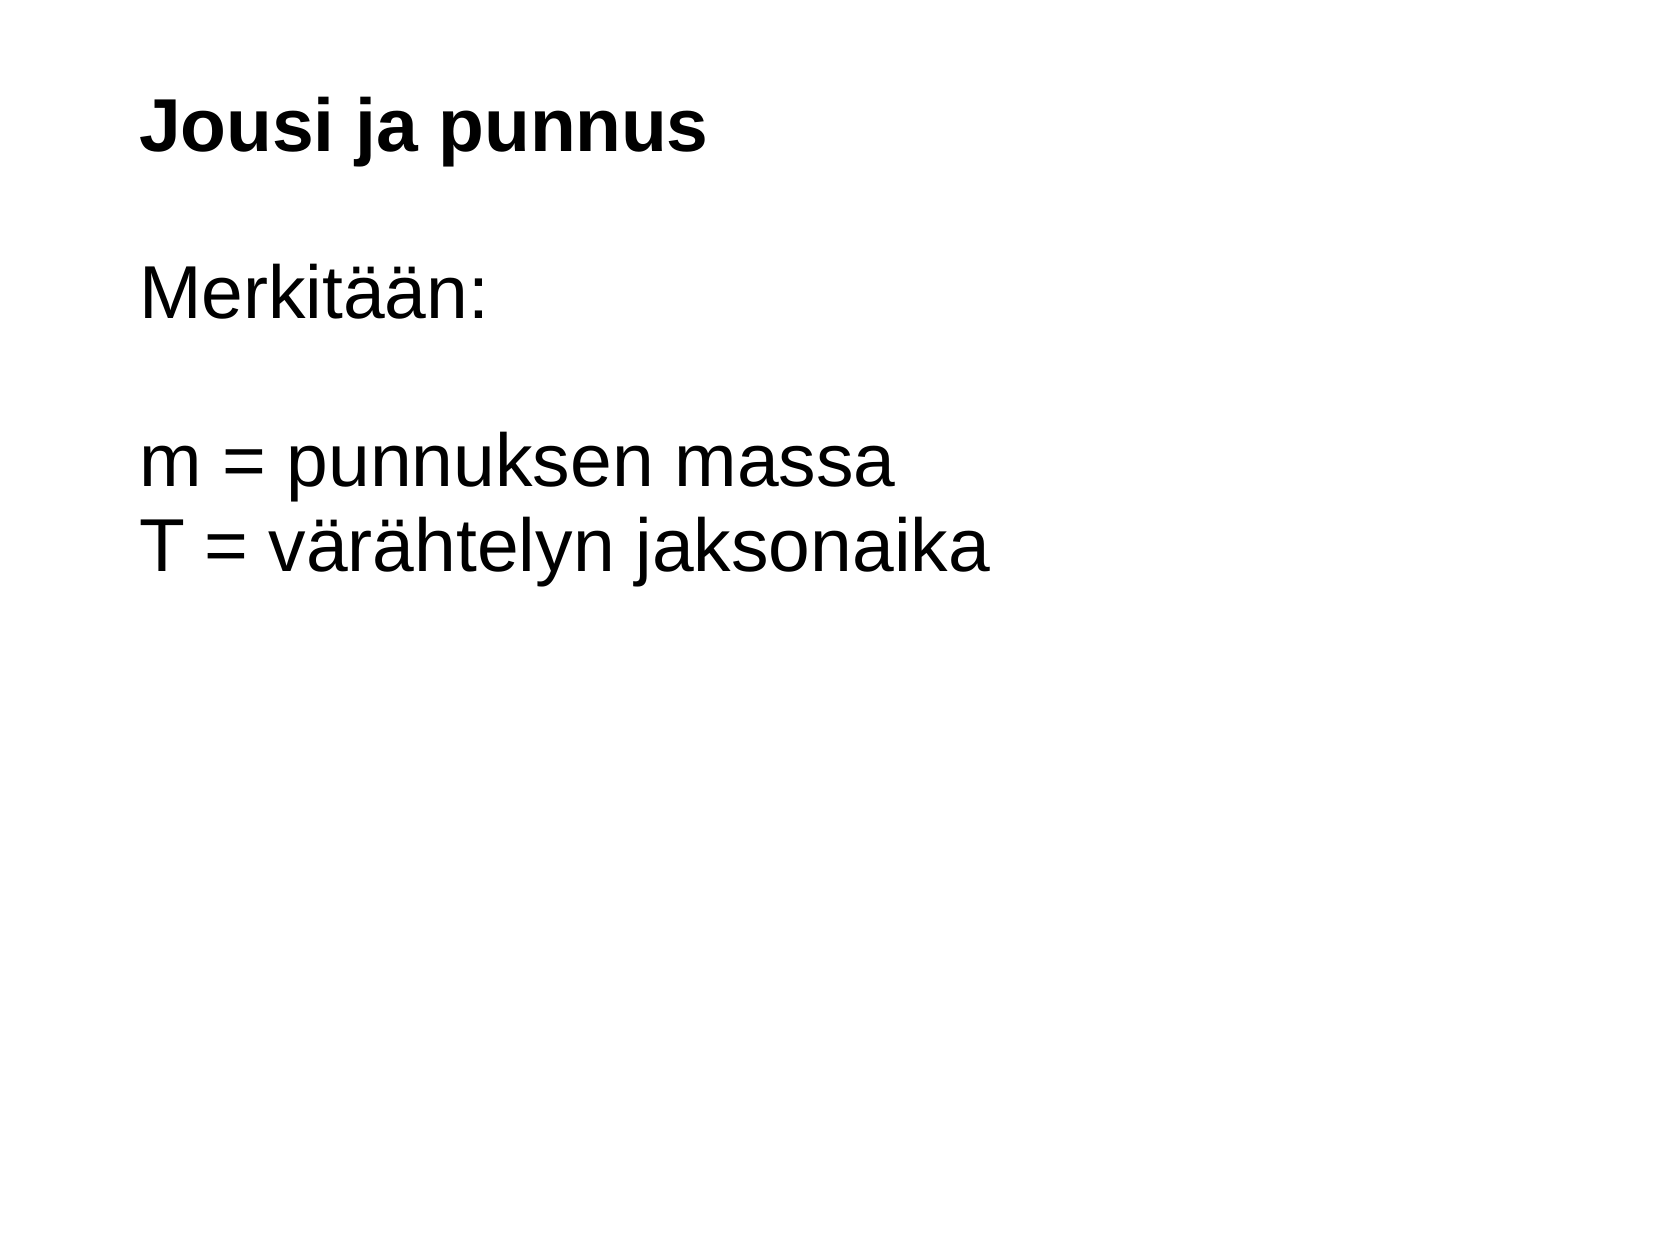

Jousi ja punnus
Merkitään:
m = punnuksen massa
T = värähtelyn jaksonaika